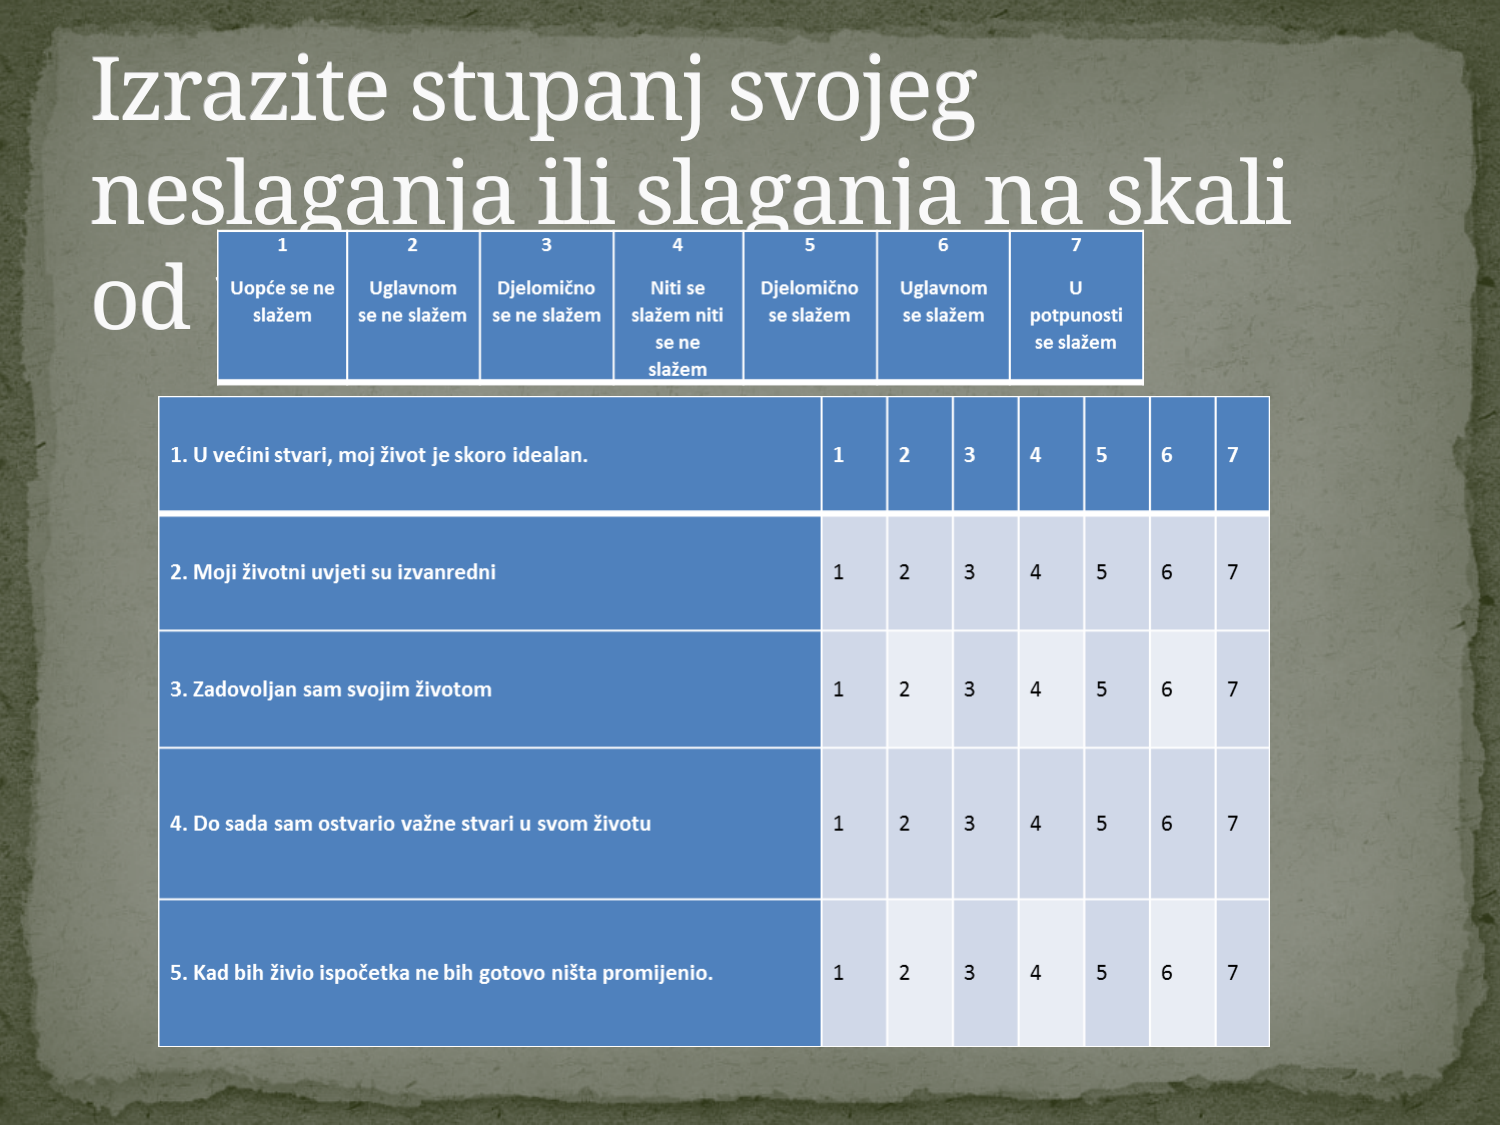

# Izrazite stupanj svojeg neslaganja ili slaganja na skali od 1 do 7.